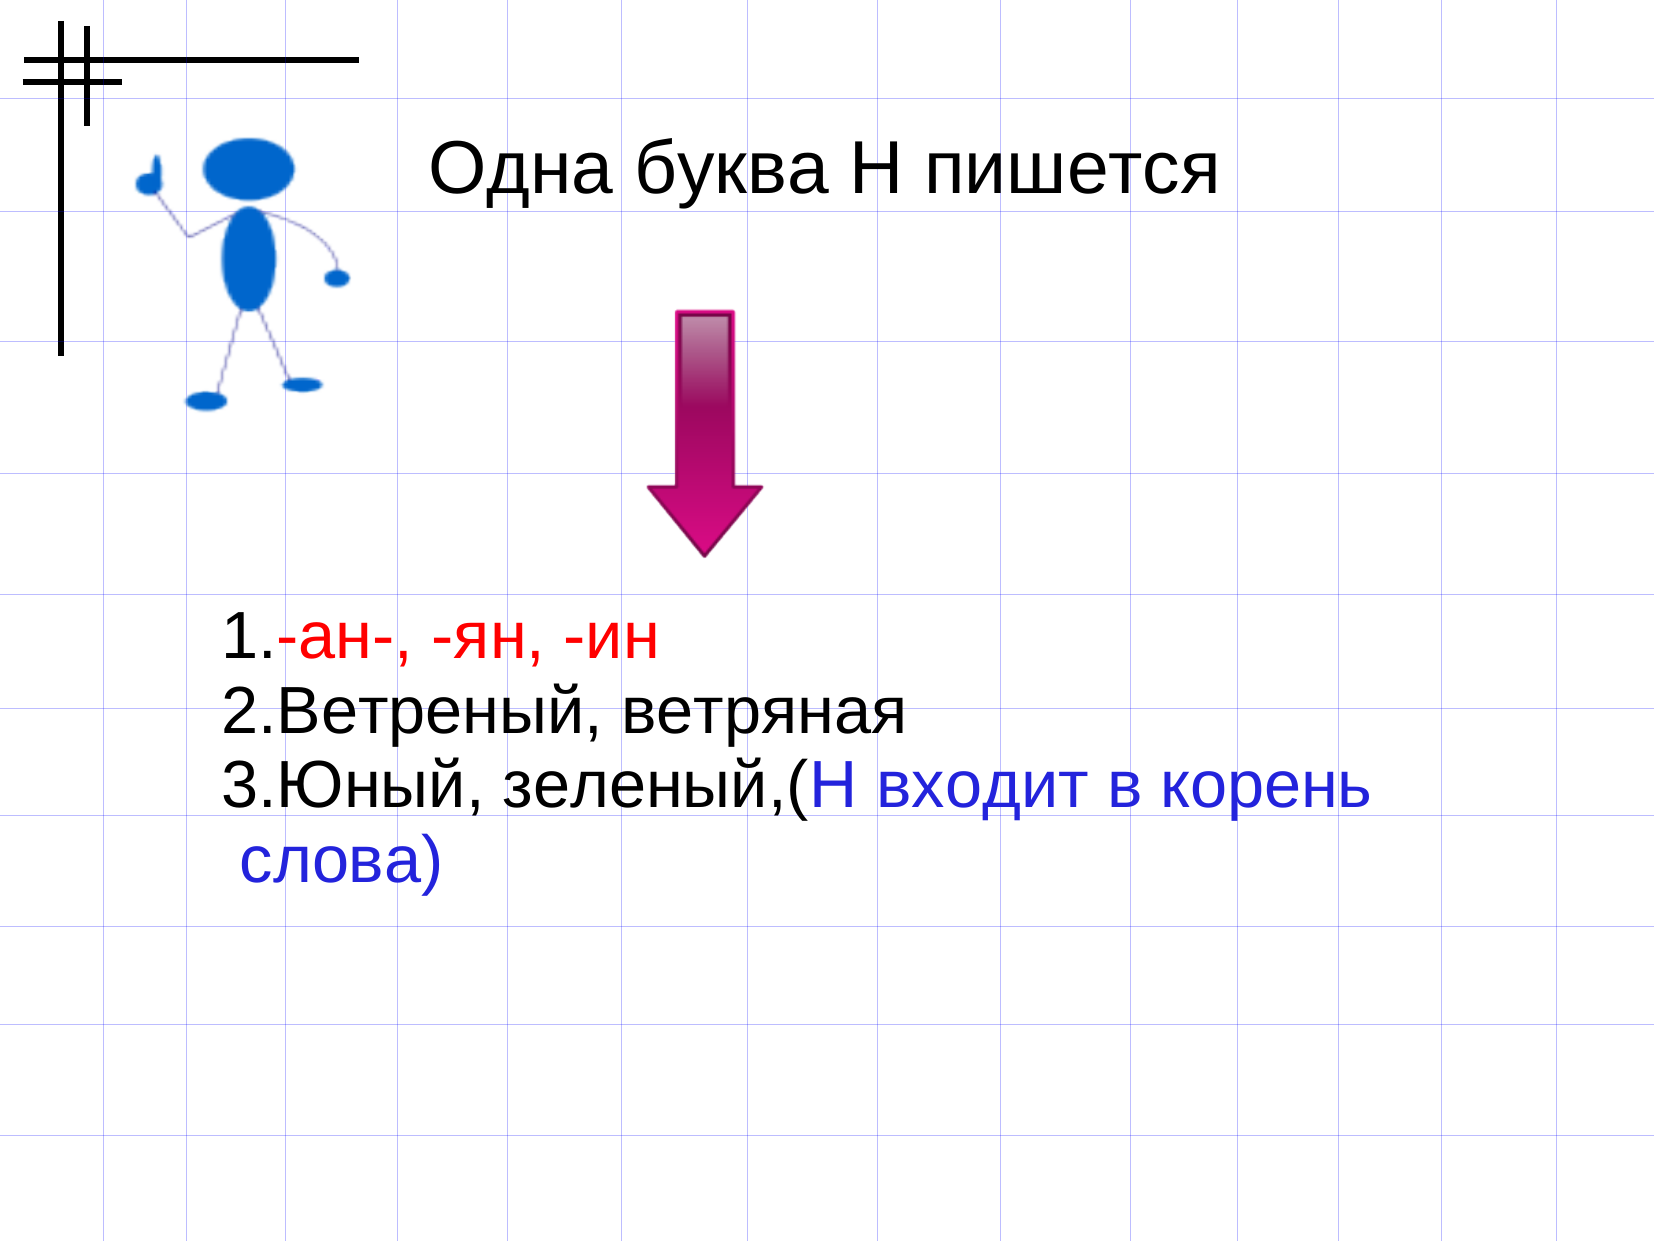

Одна буква Н пишется
1.-ан-, -ян, -ин
2.Ветреный, ветряная
3.Юный, зеленый,(Н входит в корень
 слова)